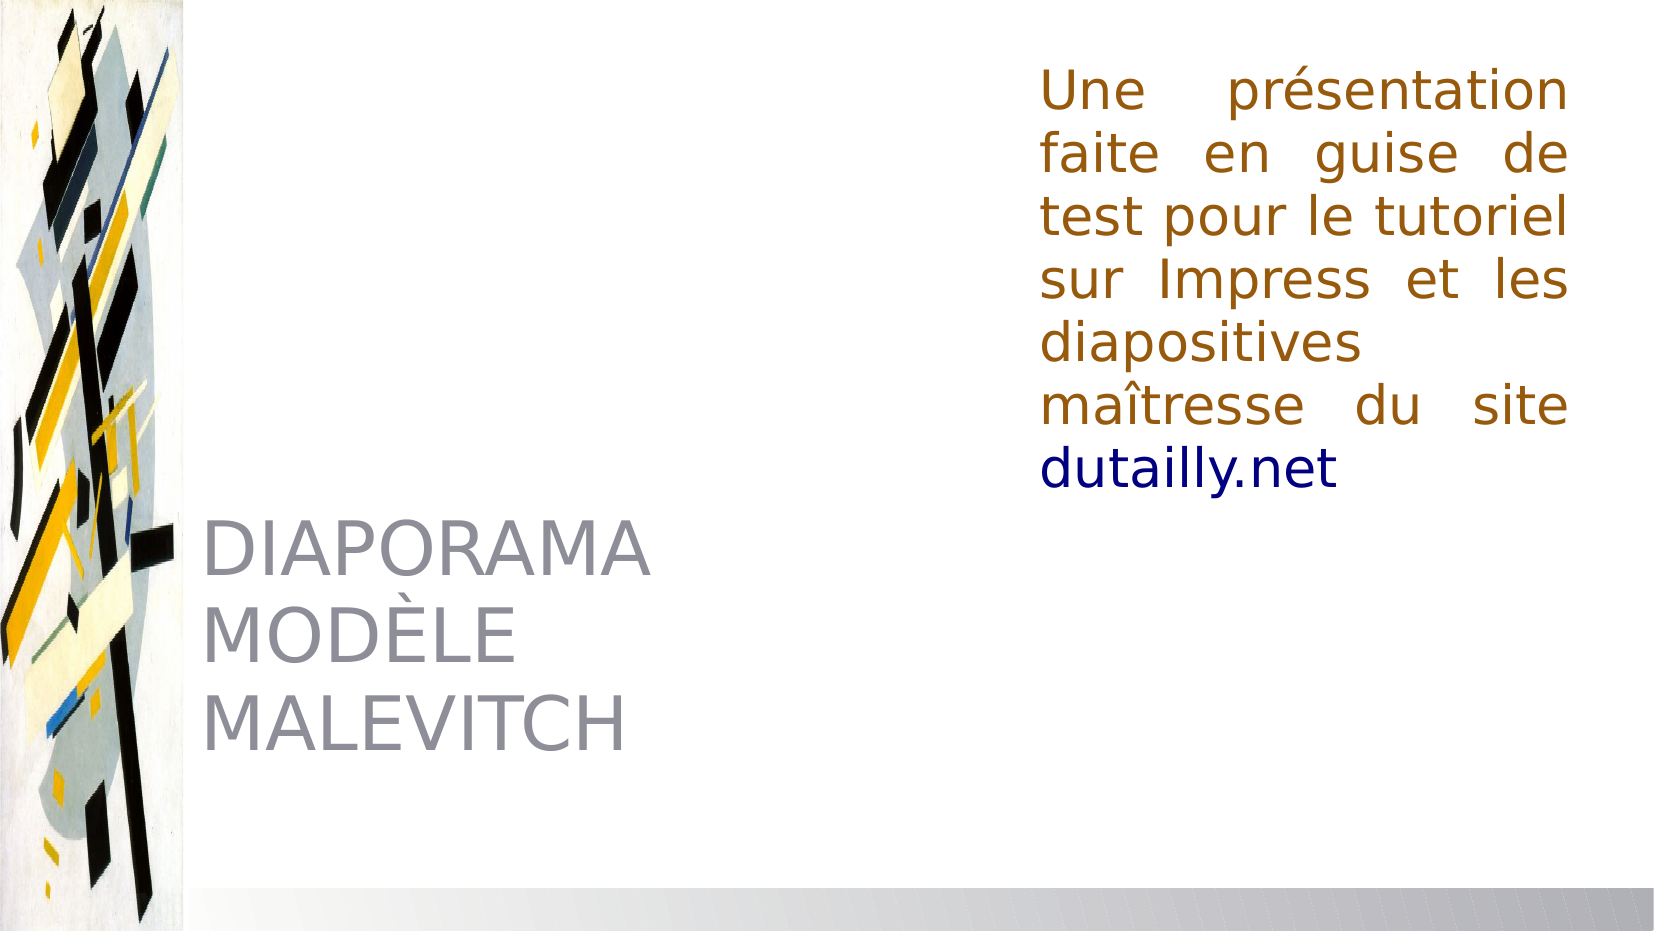

# Diaporama modèle Malevitch
Une présentation faite en guise de test pour le tutoriel sur Impress et les diapositives maîtresse du site dutailly.net